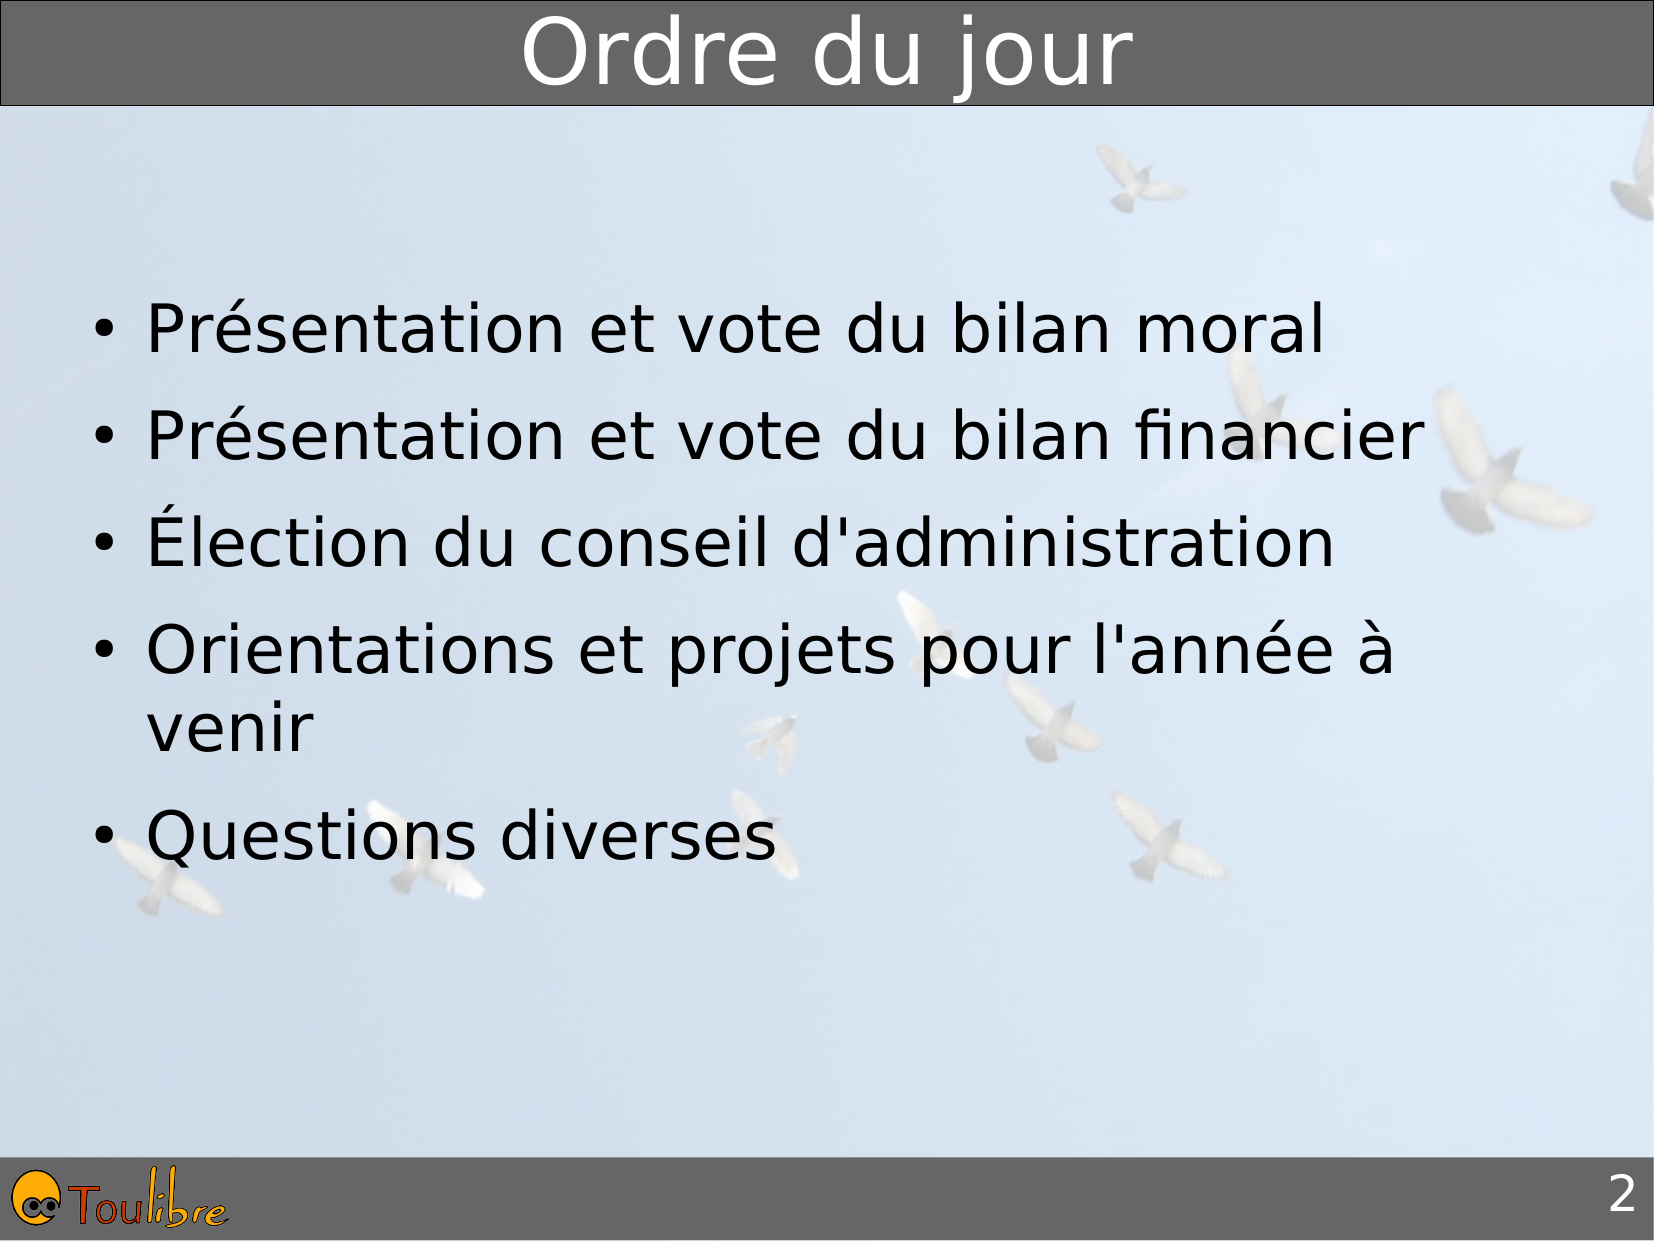

# Ordre du jour
Présentation et vote du bilan moral
Présentation et vote du bilan financier
Élection du conseil d'administration
Orientations et projets pour l'année à venir
Questions diverses